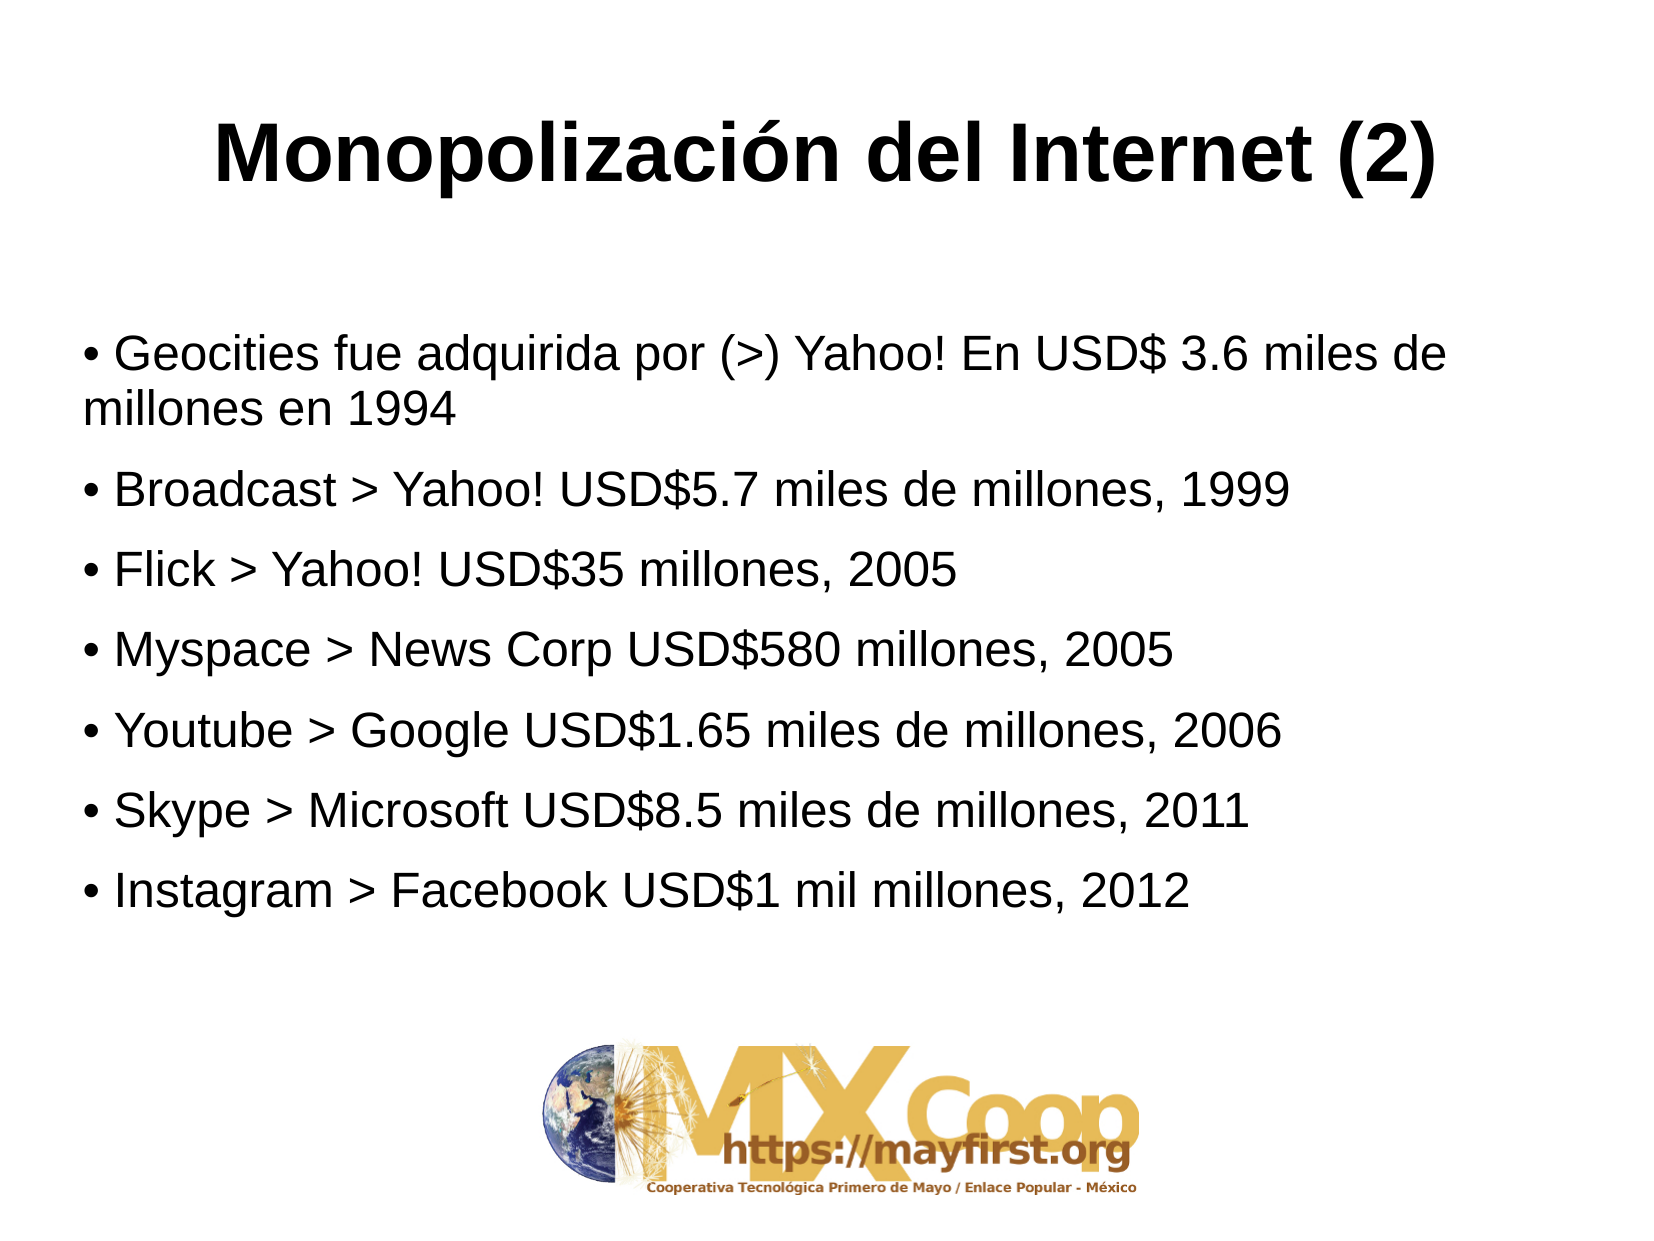

# Monopolización del Internet (2)
• Geocities fue adquirida por (>) Yahoo! En USD$ 3.6 miles de millones en 1994
• Broadcast > Yahoo! USD$5.7 miles de millones, 1999
• Flick > Yahoo! USD$35 millones, 2005
• Myspace > News Corp USD$580 millones, 2005
• Youtube > Google USD$1.65 miles de millones, 2006
• Skype > Microsoft USD$8.5 miles de millones, 2011
• Instagram > Facebook USD$1 mil millones, 2012